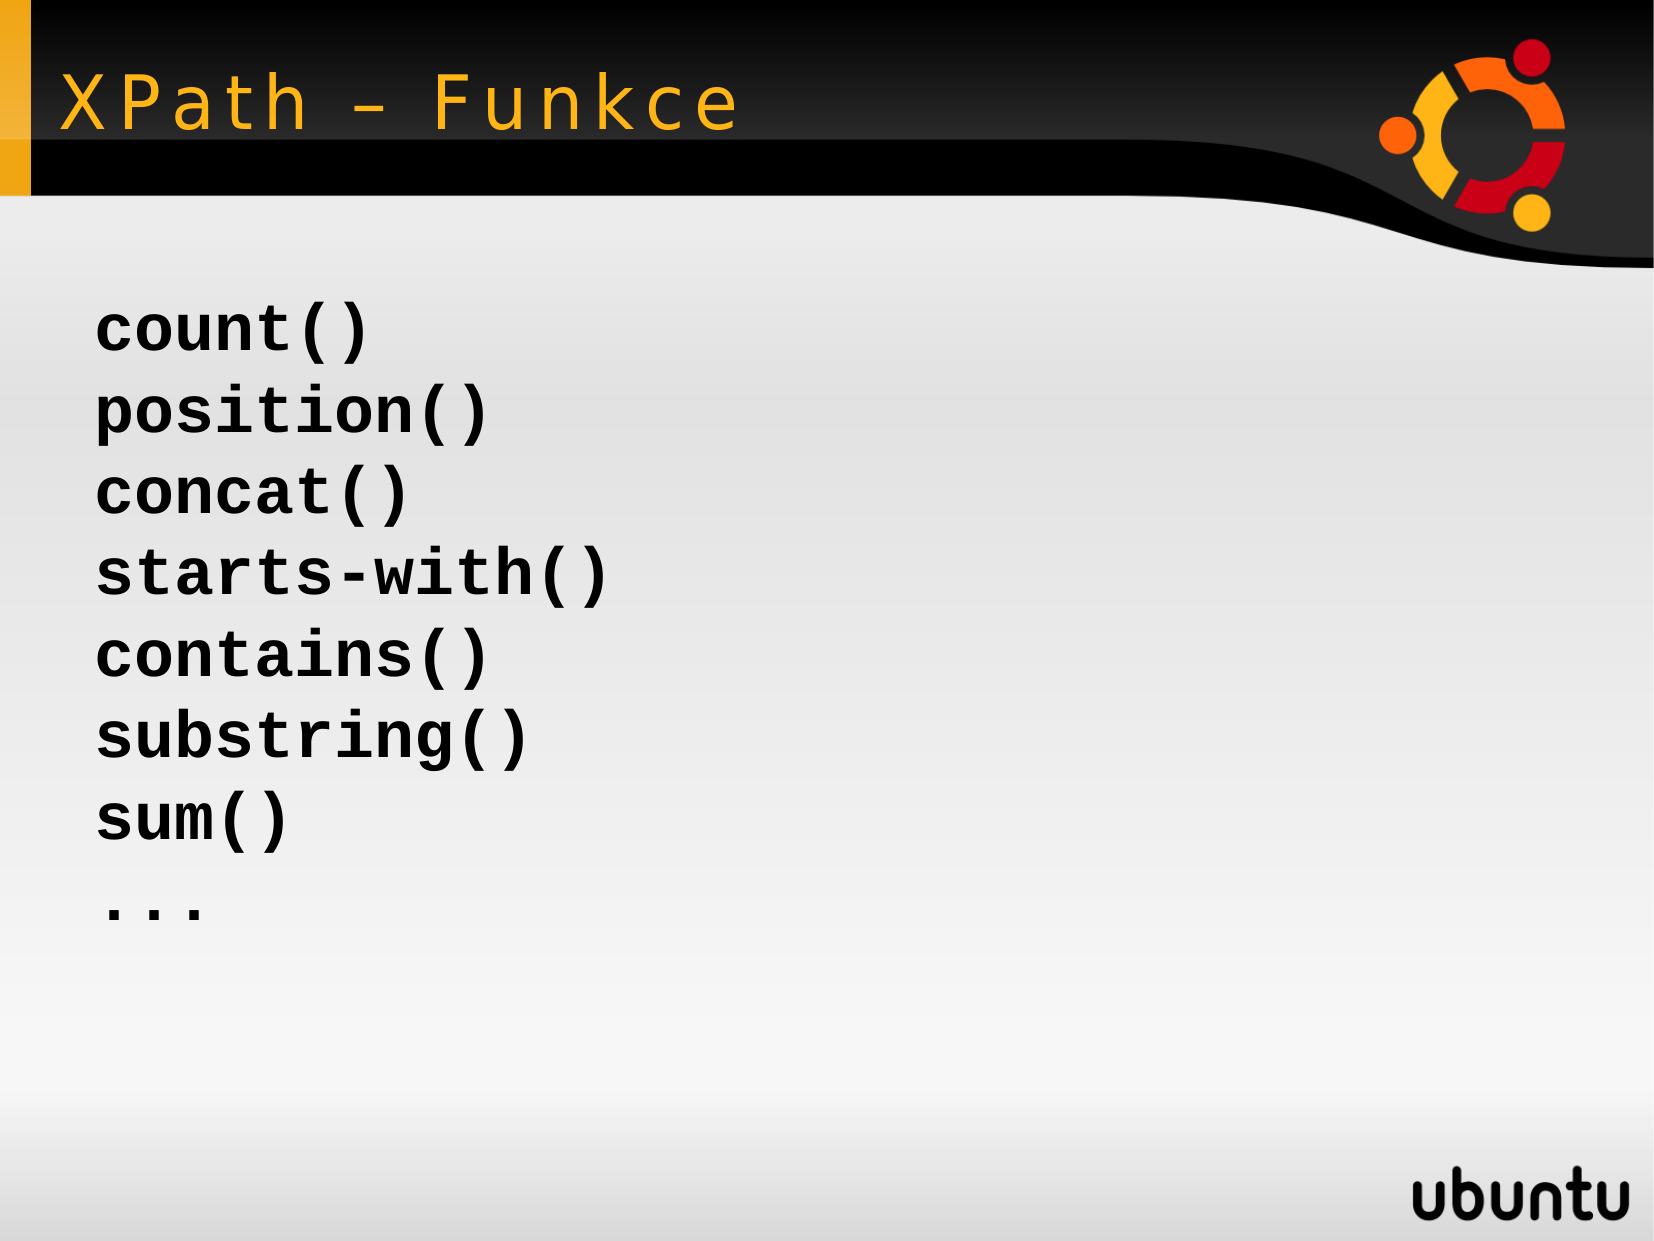

# XPath – Funkce
count()
position()
concat()
starts-with()
contains()
substring()
sum()
...